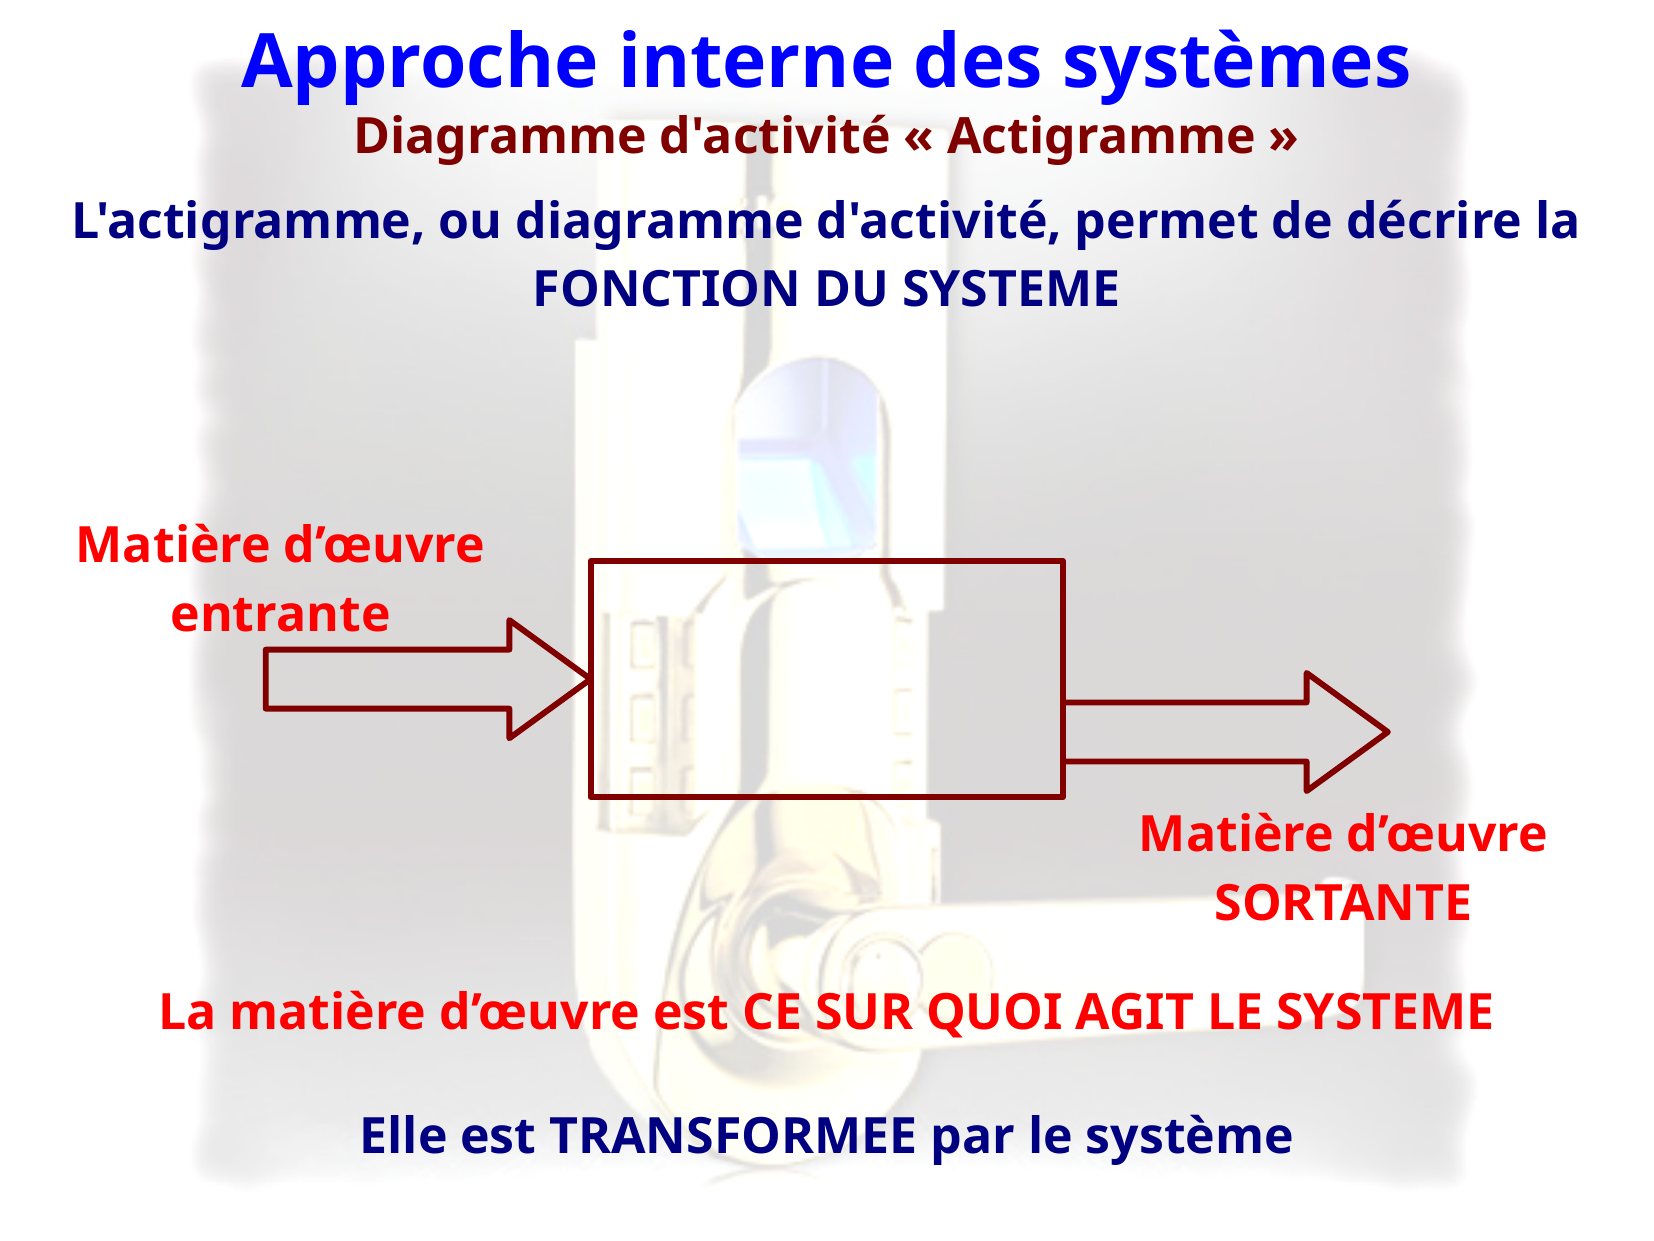

Diagramme d'activité « Actigramme »
L'actigramme, ou diagramme d'activité, permet de décrire la FONCTION DU SYSTEME
Matière d’œuvre
entrante
Matière d’œuvre
SORTANTE
La matière d’œuvre est CE SUR QUOI AGIT LE SYSTEME
Elle est TRANSFORMEE par le système